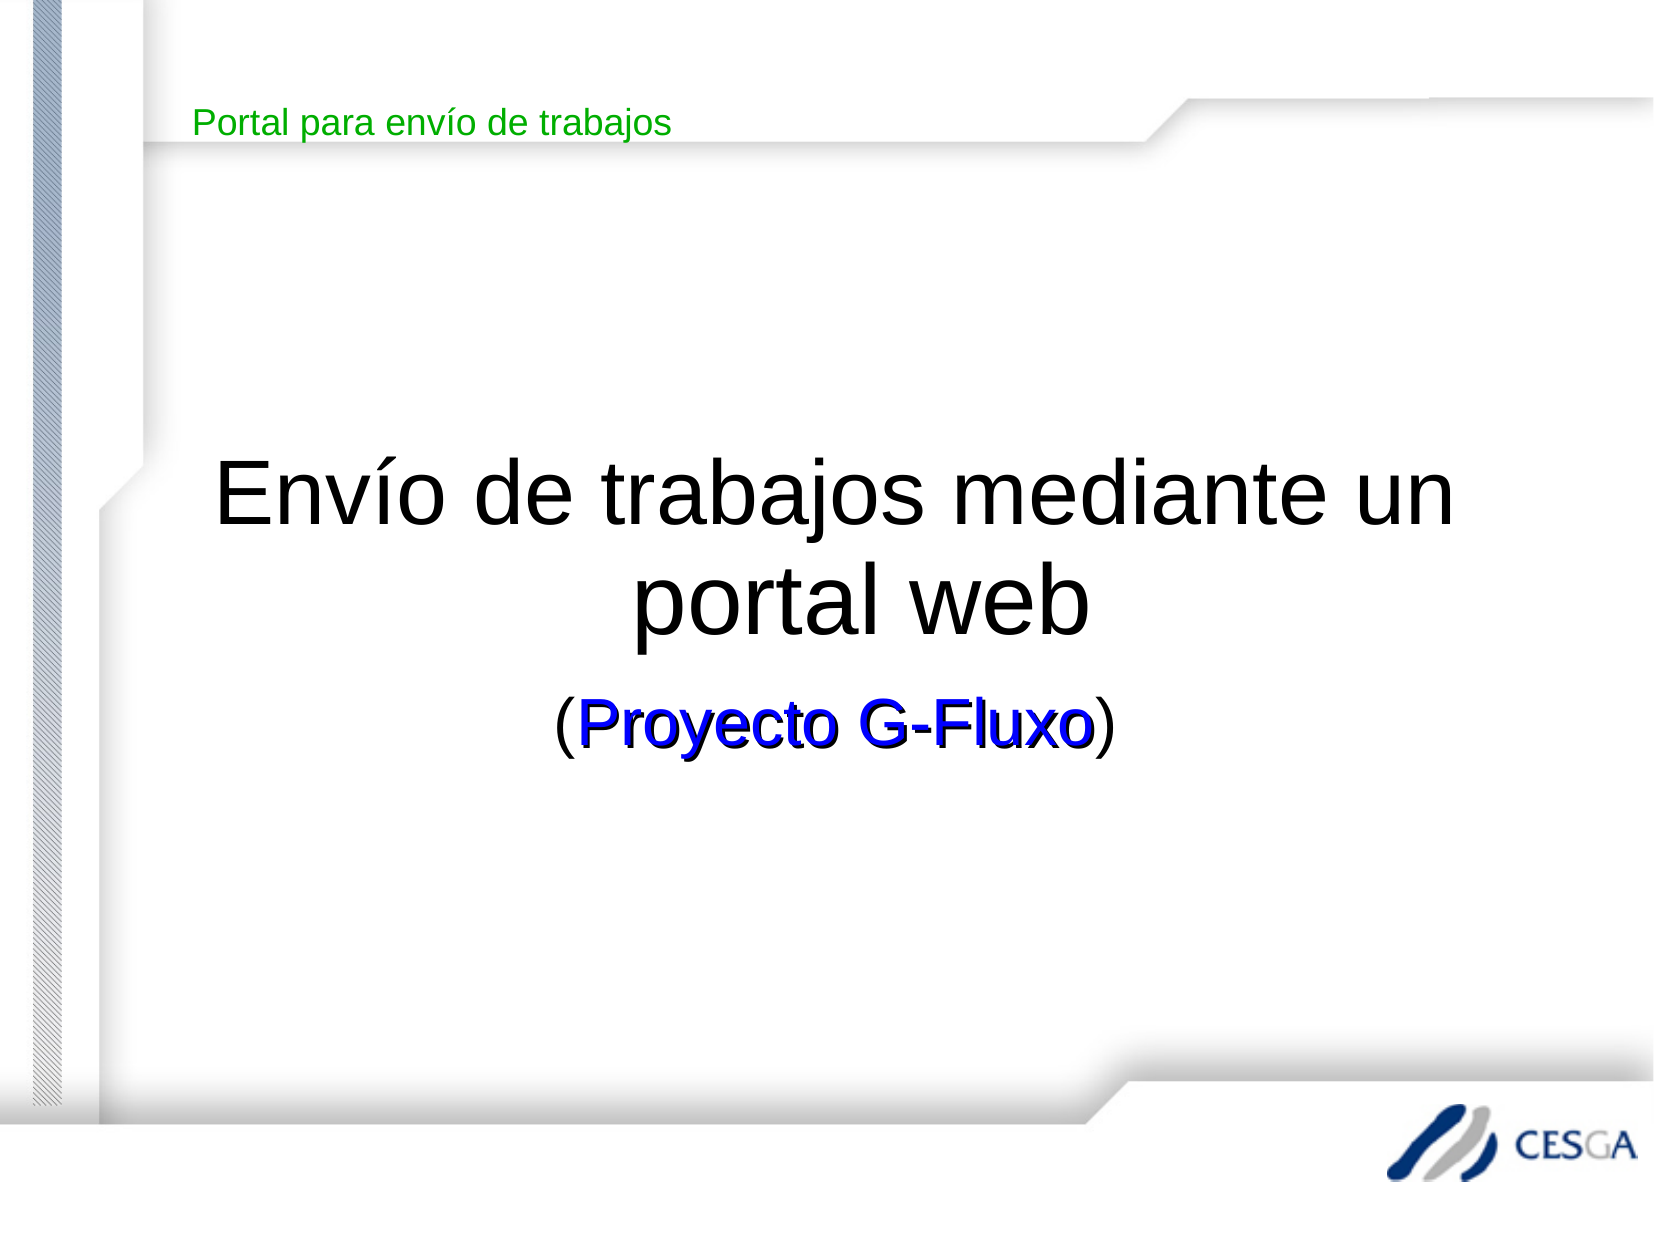

Portal para envío de trabajos
Envío de trabajos mediante un portal web
(Proyecto G-Fluxo)‏